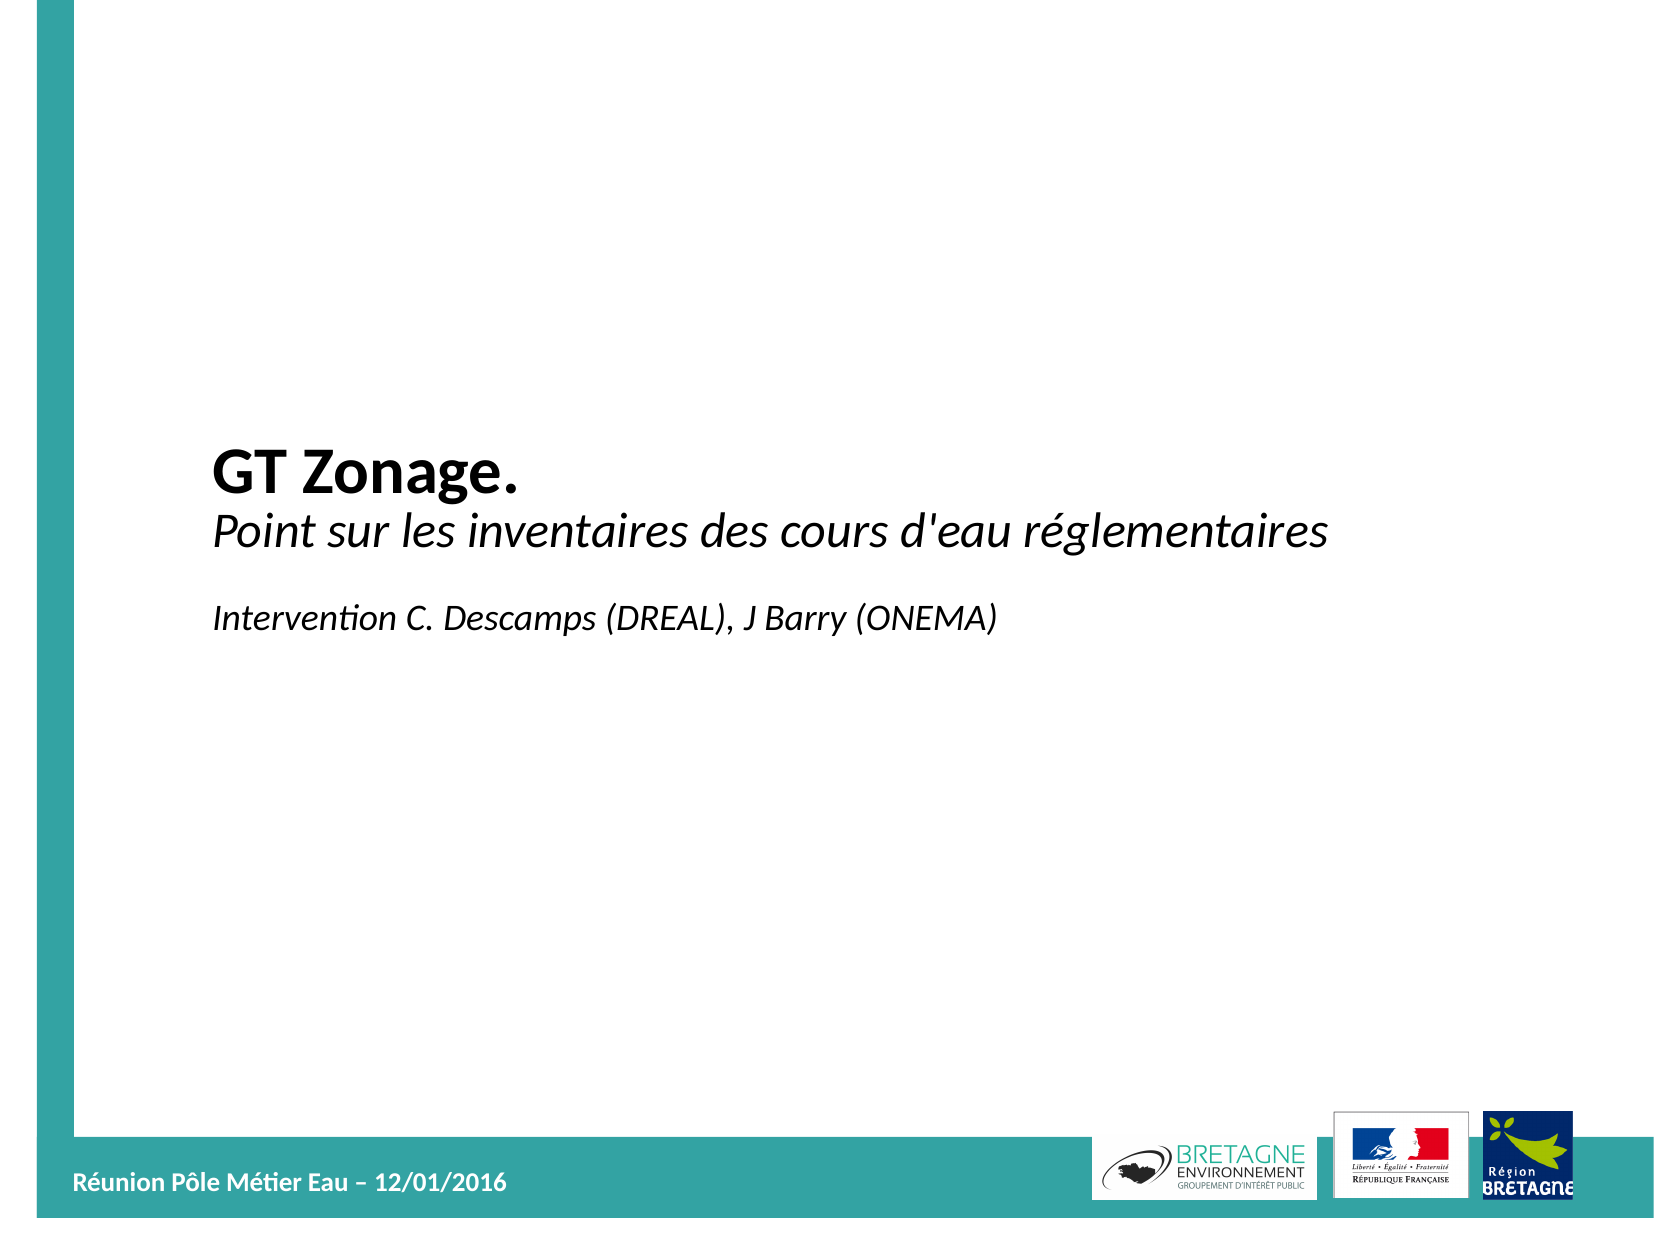

# GT Zonage. Point sur les inventaires des cours d'eau réglementaires Intervention C. Descamps (DREAL), J Barry (ONEMA)